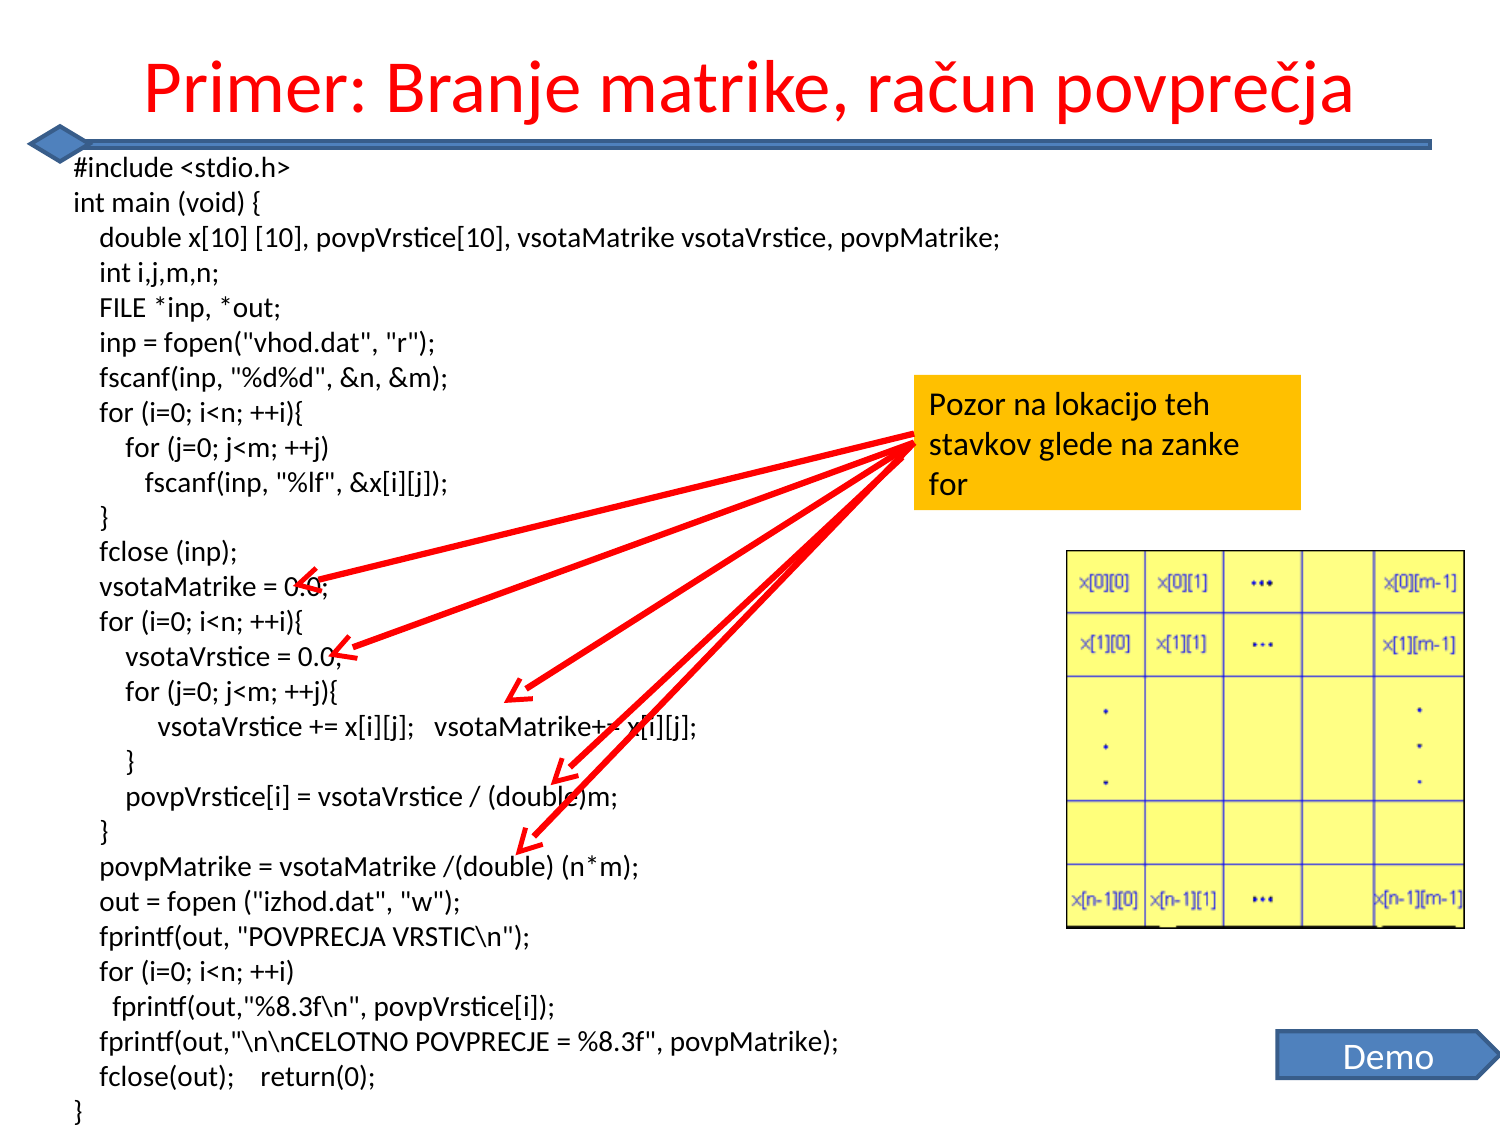

# Primer: Branje matrike, račun povprečja
#include <stdio.h>
int main (void) {
 double x[10] [10], povpVrstice[10], vsotaMatrike vsotaVrstice, povpMatrike;
 int i,j,m,n;
 FILE *inp, *out;
 inp = fopen("vhod.dat", "r");
 fscanf(inp, "%d%d", &n, &m);
 for (i=0; i<n; ++i){
 for (j=0; j<m; ++j)
 fscanf(inp, "%lf", &x[i][j]);
 }
 fclose (inp);
 vsotaMatrike = 0.0;
 for (i=0; i<n; ++i){
 vsotaVrstice = 0.0;
 for (j=0; j<m; ++j){
 vsotaVrstice += x[i][j]; vsotaMatrike+= x[i][j];
 }
 povpVrstice[i] = vsotaVrstice / (double)m;
 }
 povpMatrike = vsotaMatrike /(double) (n*m);
 out = fopen ("izhod.dat", "w");
 fprintf(out, "POVPRECJA VRSTIC\n");
 for (i=0; i<n; ++i)
 fprintf(out,"%8.3f\n", povpVrstice[i]);
 fprintf(out,"\n\nCELOTNO POVPRECJE = %8.3f", povpMatrike);
 fclose(out); return(0);
}
Pozor na lokacijo teh stavkov glede na zanke for
Demo